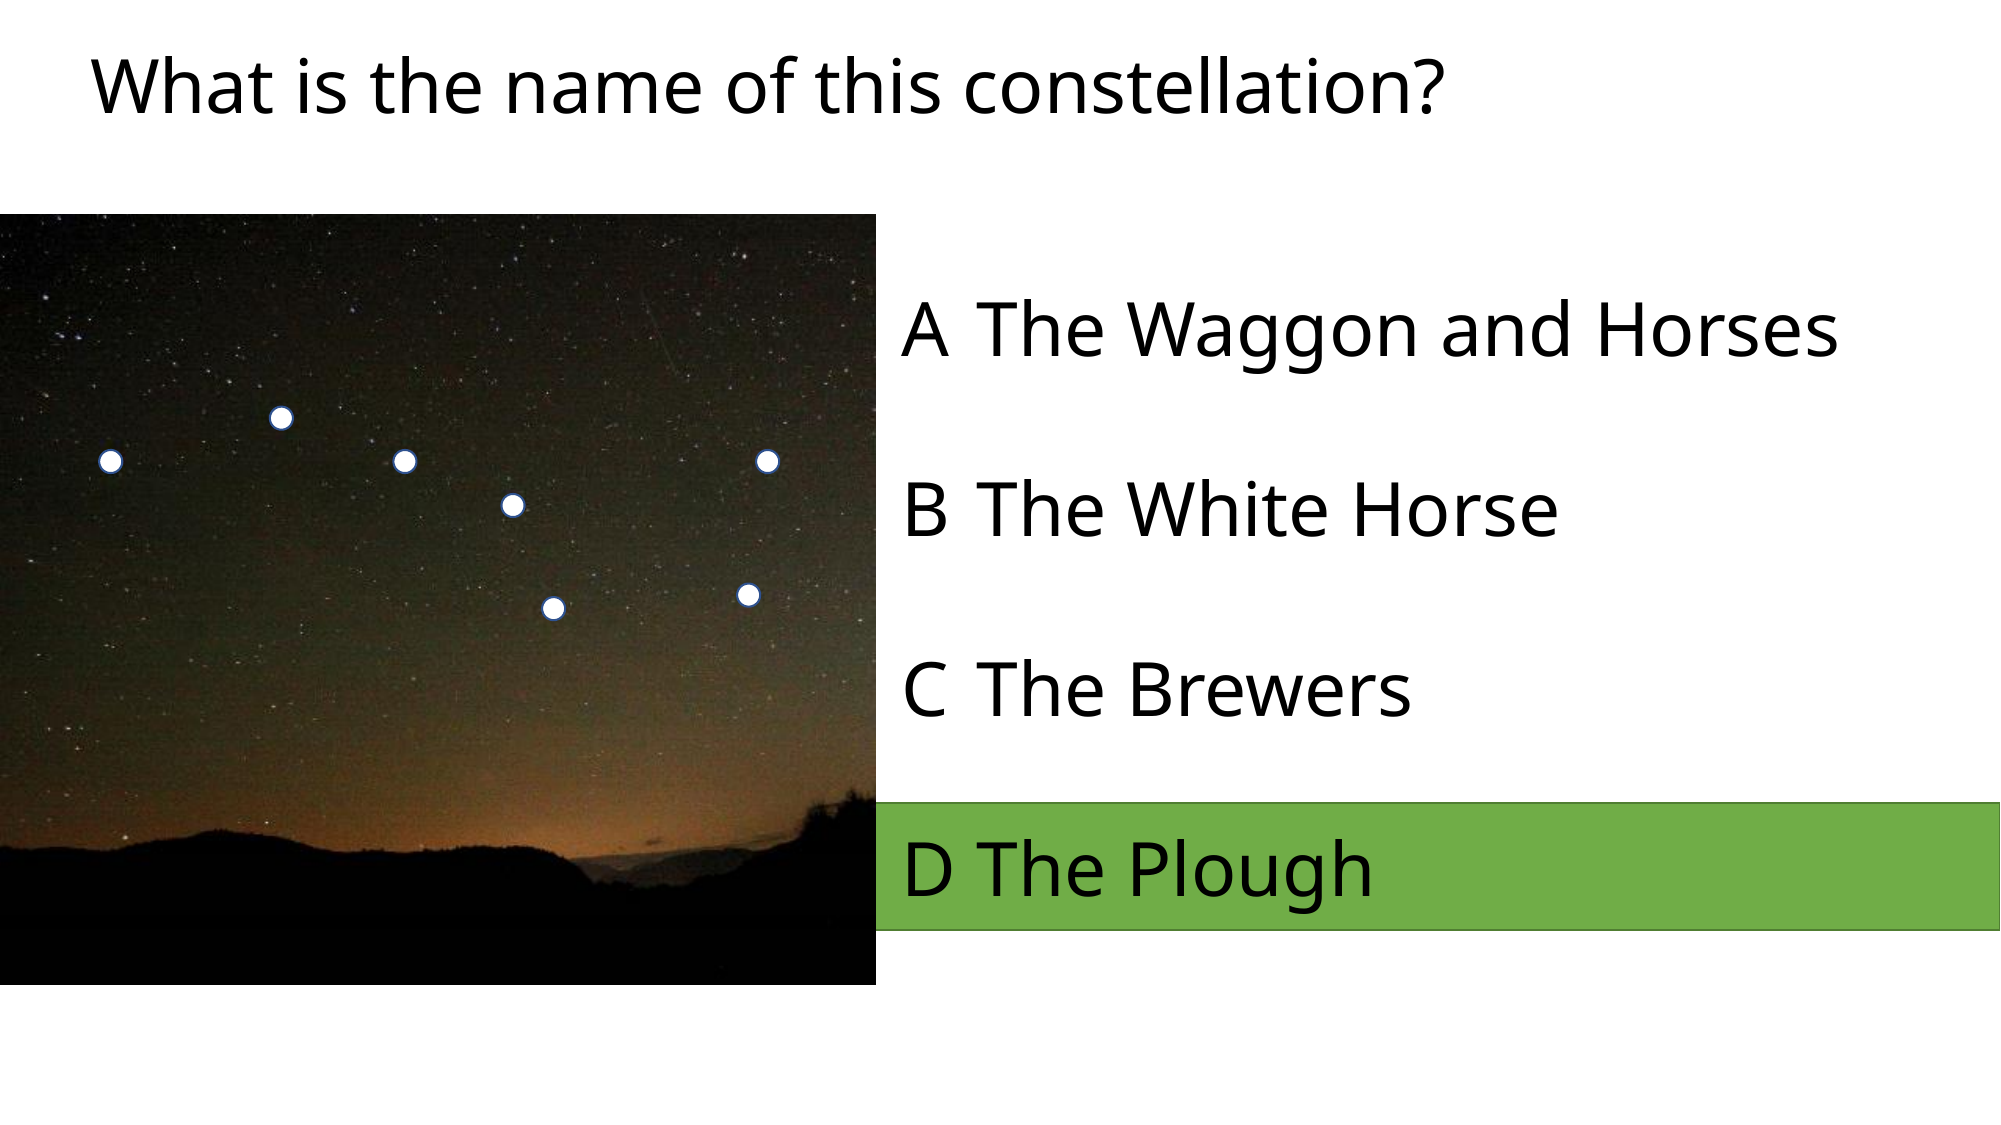

What is the name of this constellation?
A	The Waggon and Horses
B	The White Horse
C	The Brewers
D	The Plough